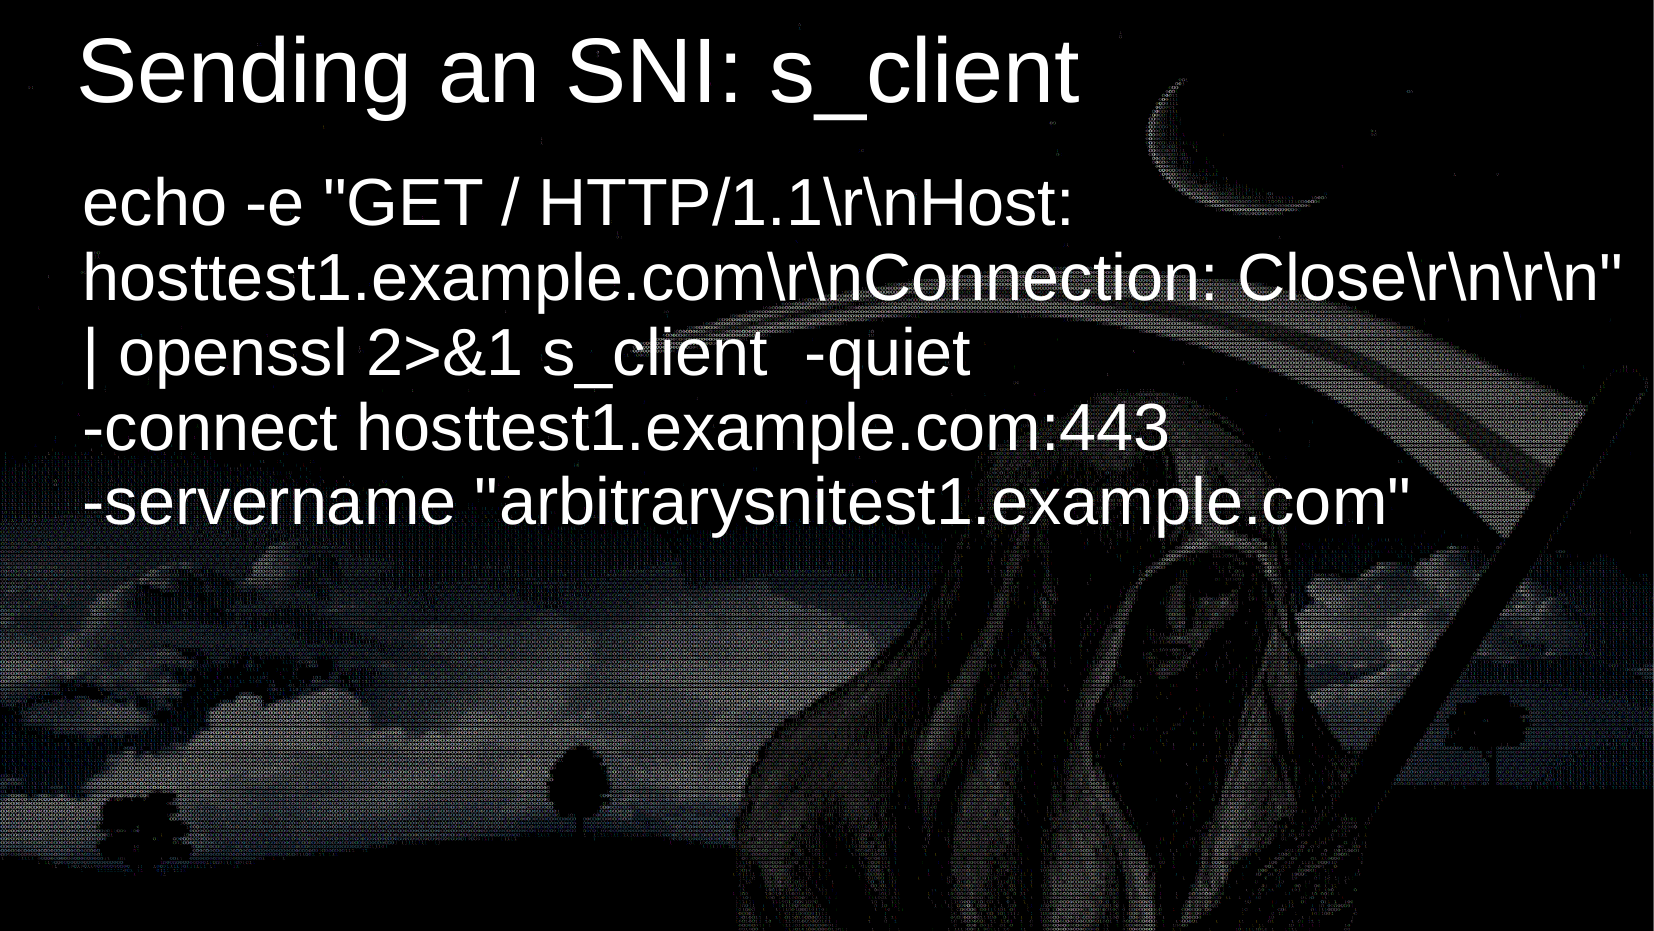

# Sending an SNI: s_client
echo -e "GET / HTTP/1.1\r\nHost: hosttest1.example.com\r\nConnection: Close\r\n\r\n"
| openssl 2>&1 s_client -quiet
-connect hosttest1.example.com:443
-servername "arbitrarysnitest1.example.com"